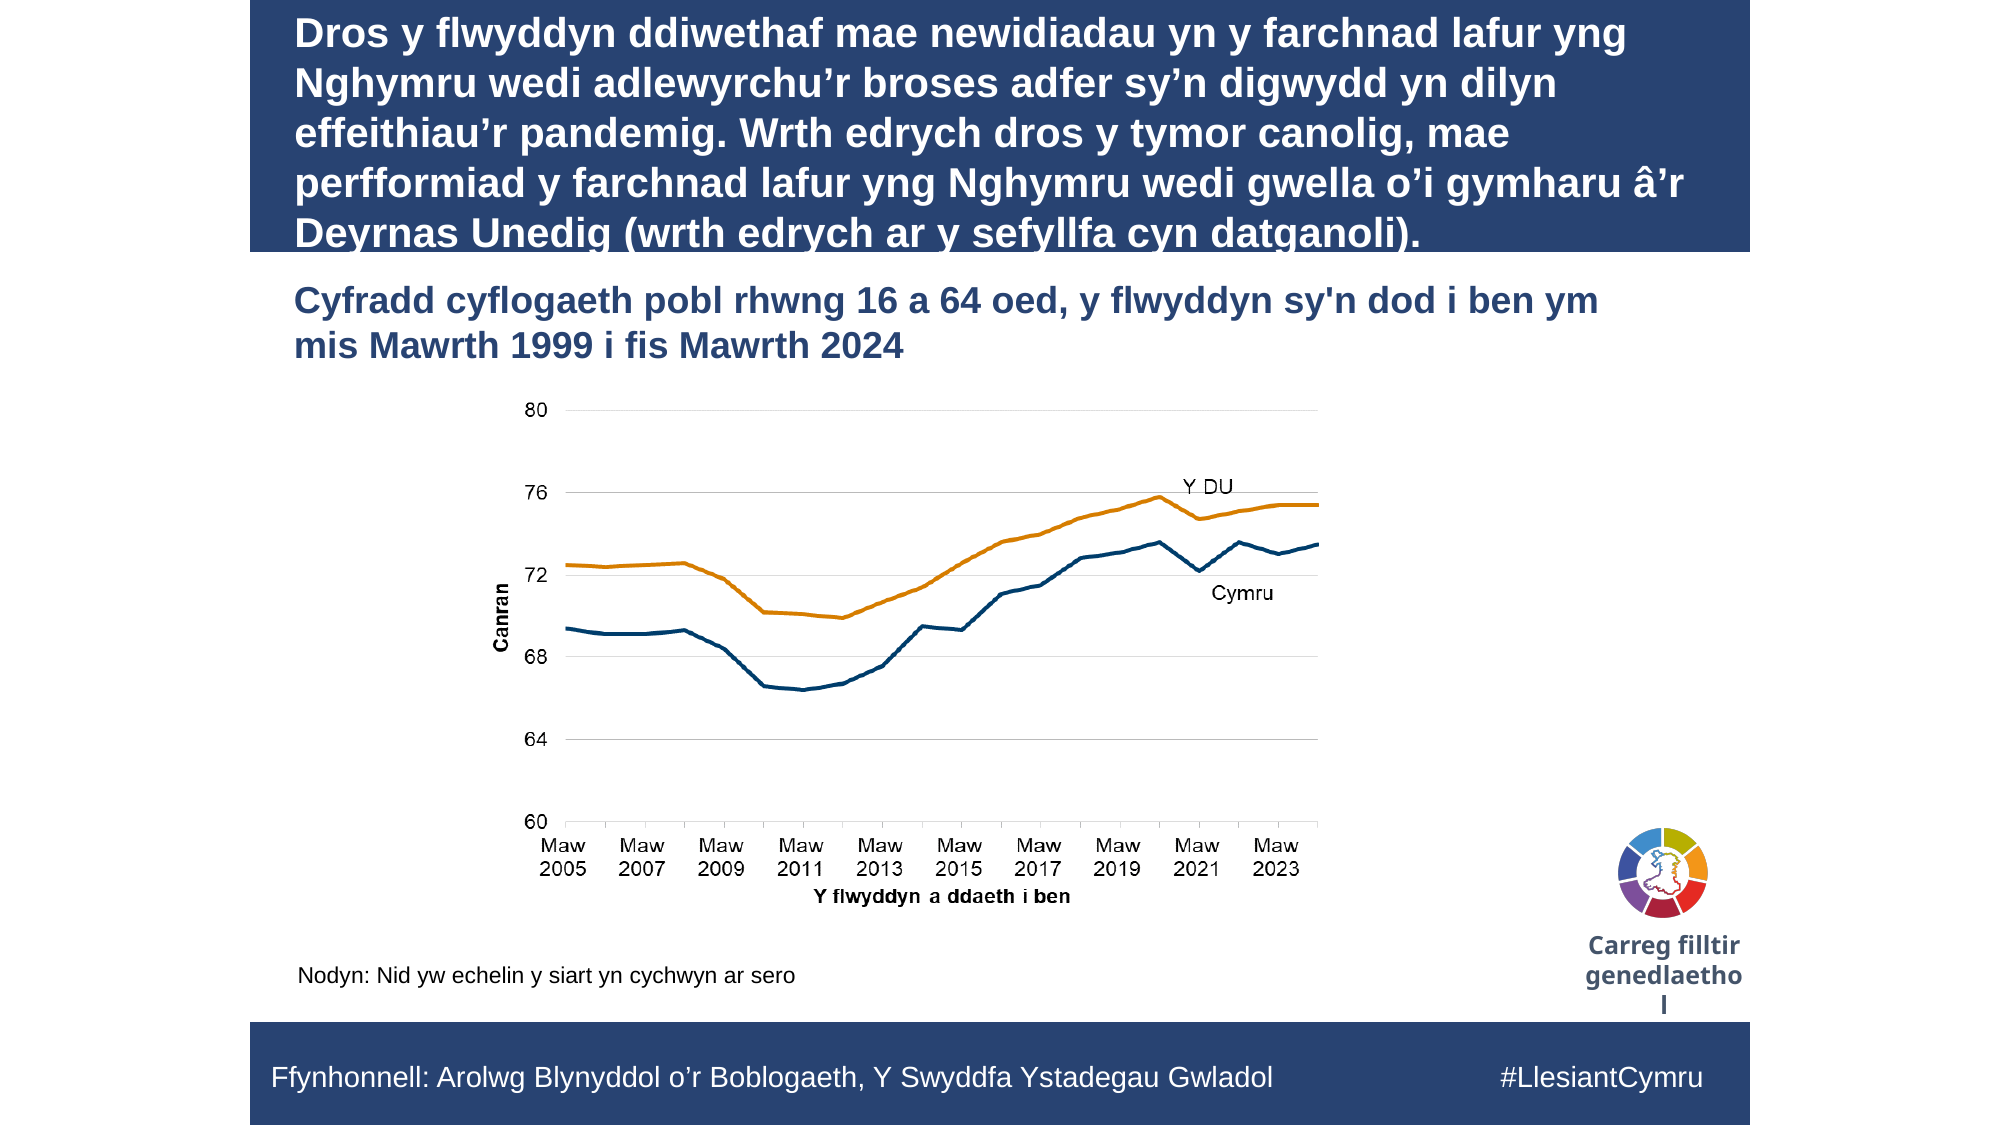

# Dros y flwyddyn ddiwethaf mae newidiadau yn y farchnad lafur yng Nghymru wedi adlewyrchu’r broses adfer sy’n digwydd yn dilyn effeithiau’r pandemig. Wrth edrych dros y tymor canolig, mae perfformiad y farchnad lafur yng Nghymru wedi gwella o’i gymharu â’r Deyrnas Unedig (wrth edrych ar y sefyllfa cyn datganoli).
Cyfradd cyflogaeth pobl rhwng 16 a 64 oed, y flwyddyn sy'n dod i ben ym mis Mawrth 1999 i fis Mawrth 2024
Carreg filltir genedlaethol
Nodyn: Nid yw echelin y siart yn cychwyn ar sero
Ffynhonnell: Arolwg Blynyddol o’r Boblogaeth, Y Swyddfa Ystadegau Gwladol
#LlesiantCymru